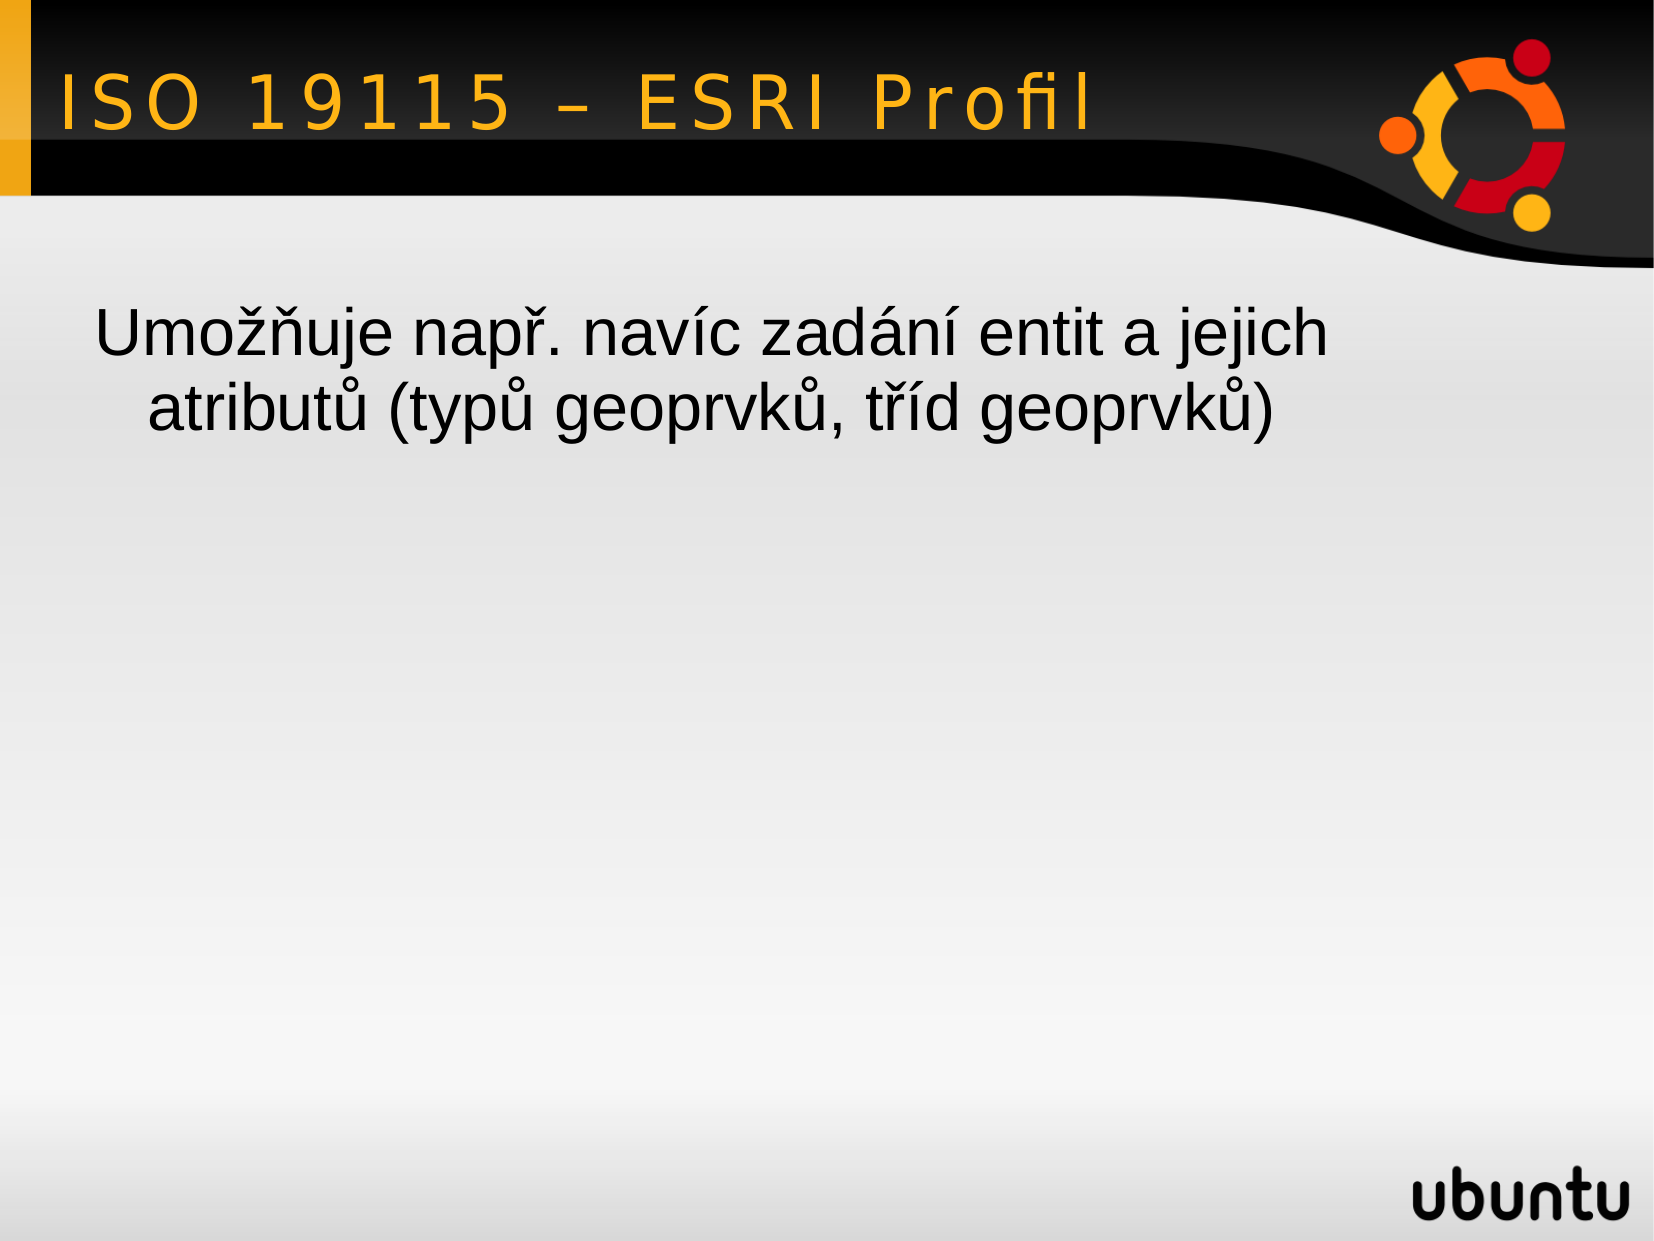

# ISO 19115 – ESRI Profil
Umožňuje např. navíc zadání entit a jejich atributů (typů geoprvků, tříd geoprvků)